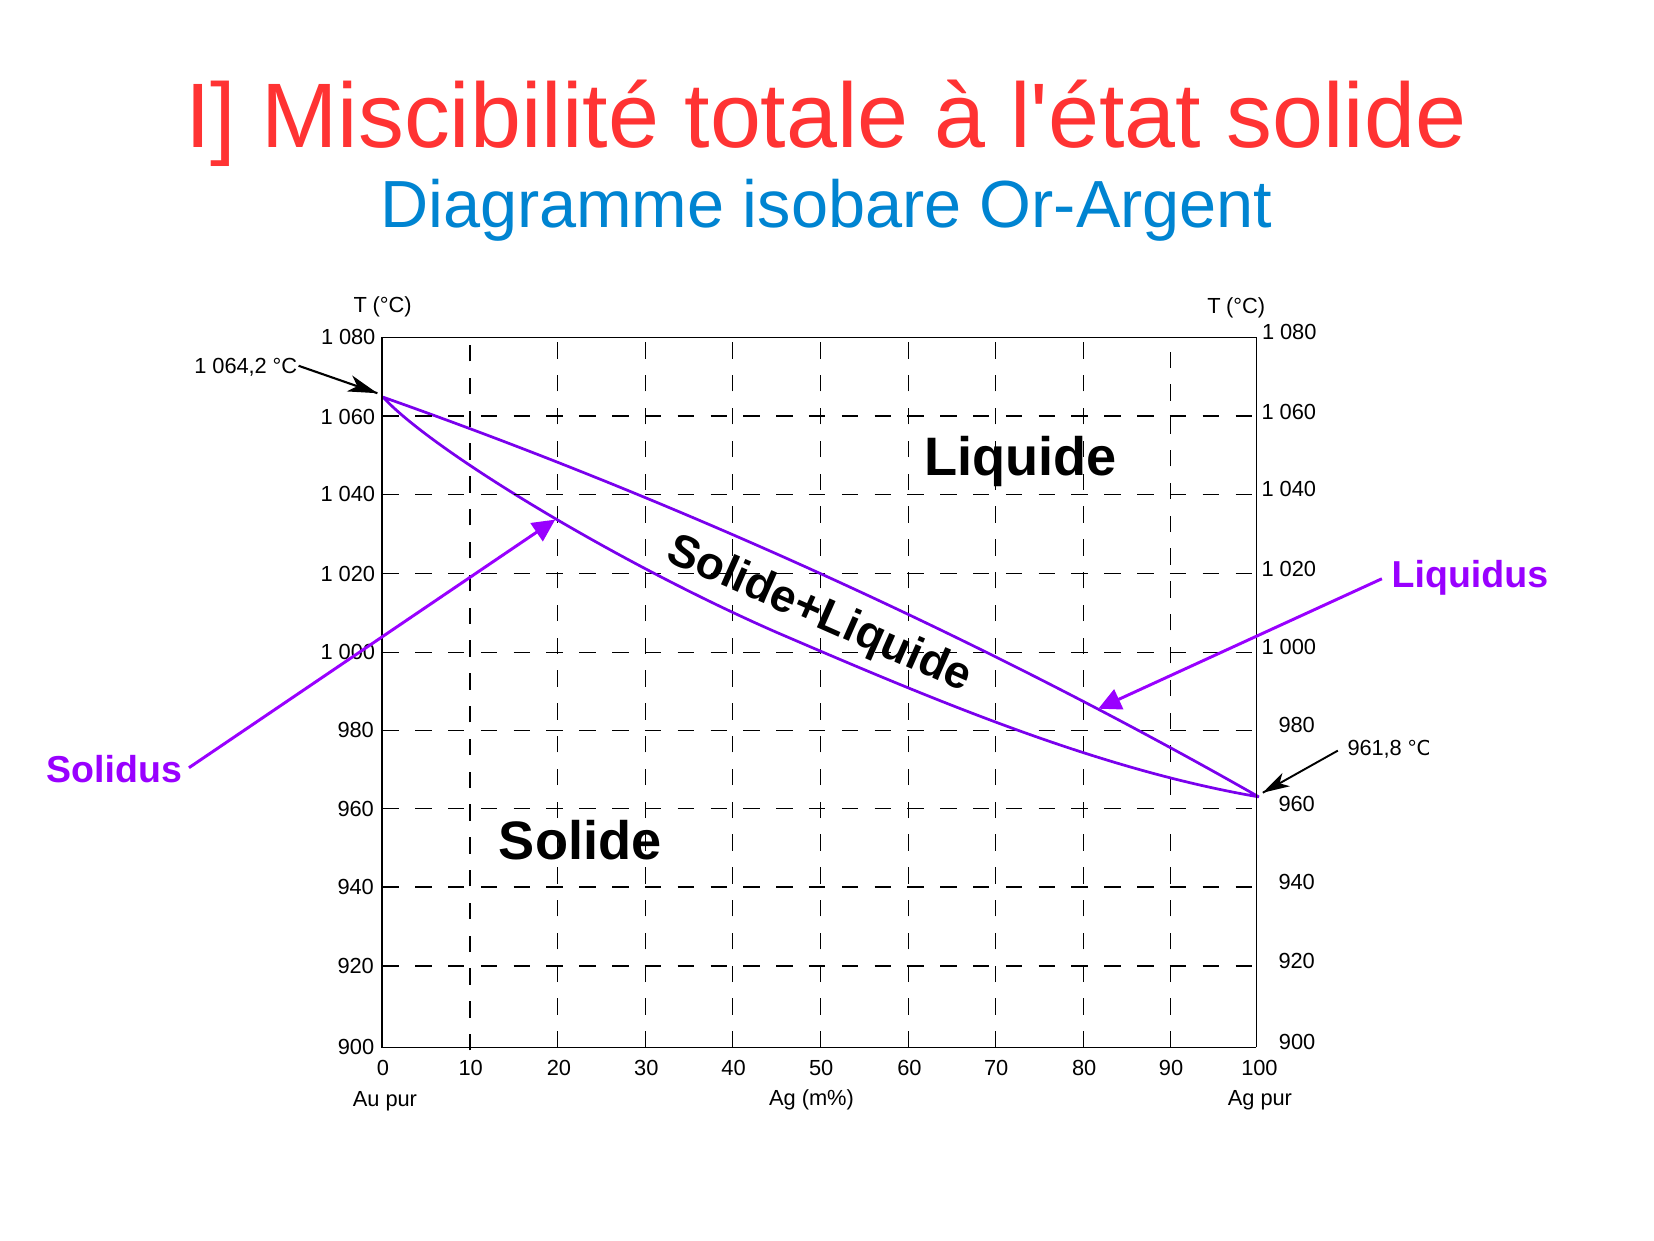

# I] Miscibilité totale à l'état solide Diagramme isobare Or-Argent
Liquide
Liquidus
Solide+Liquide
Solidus
Solide